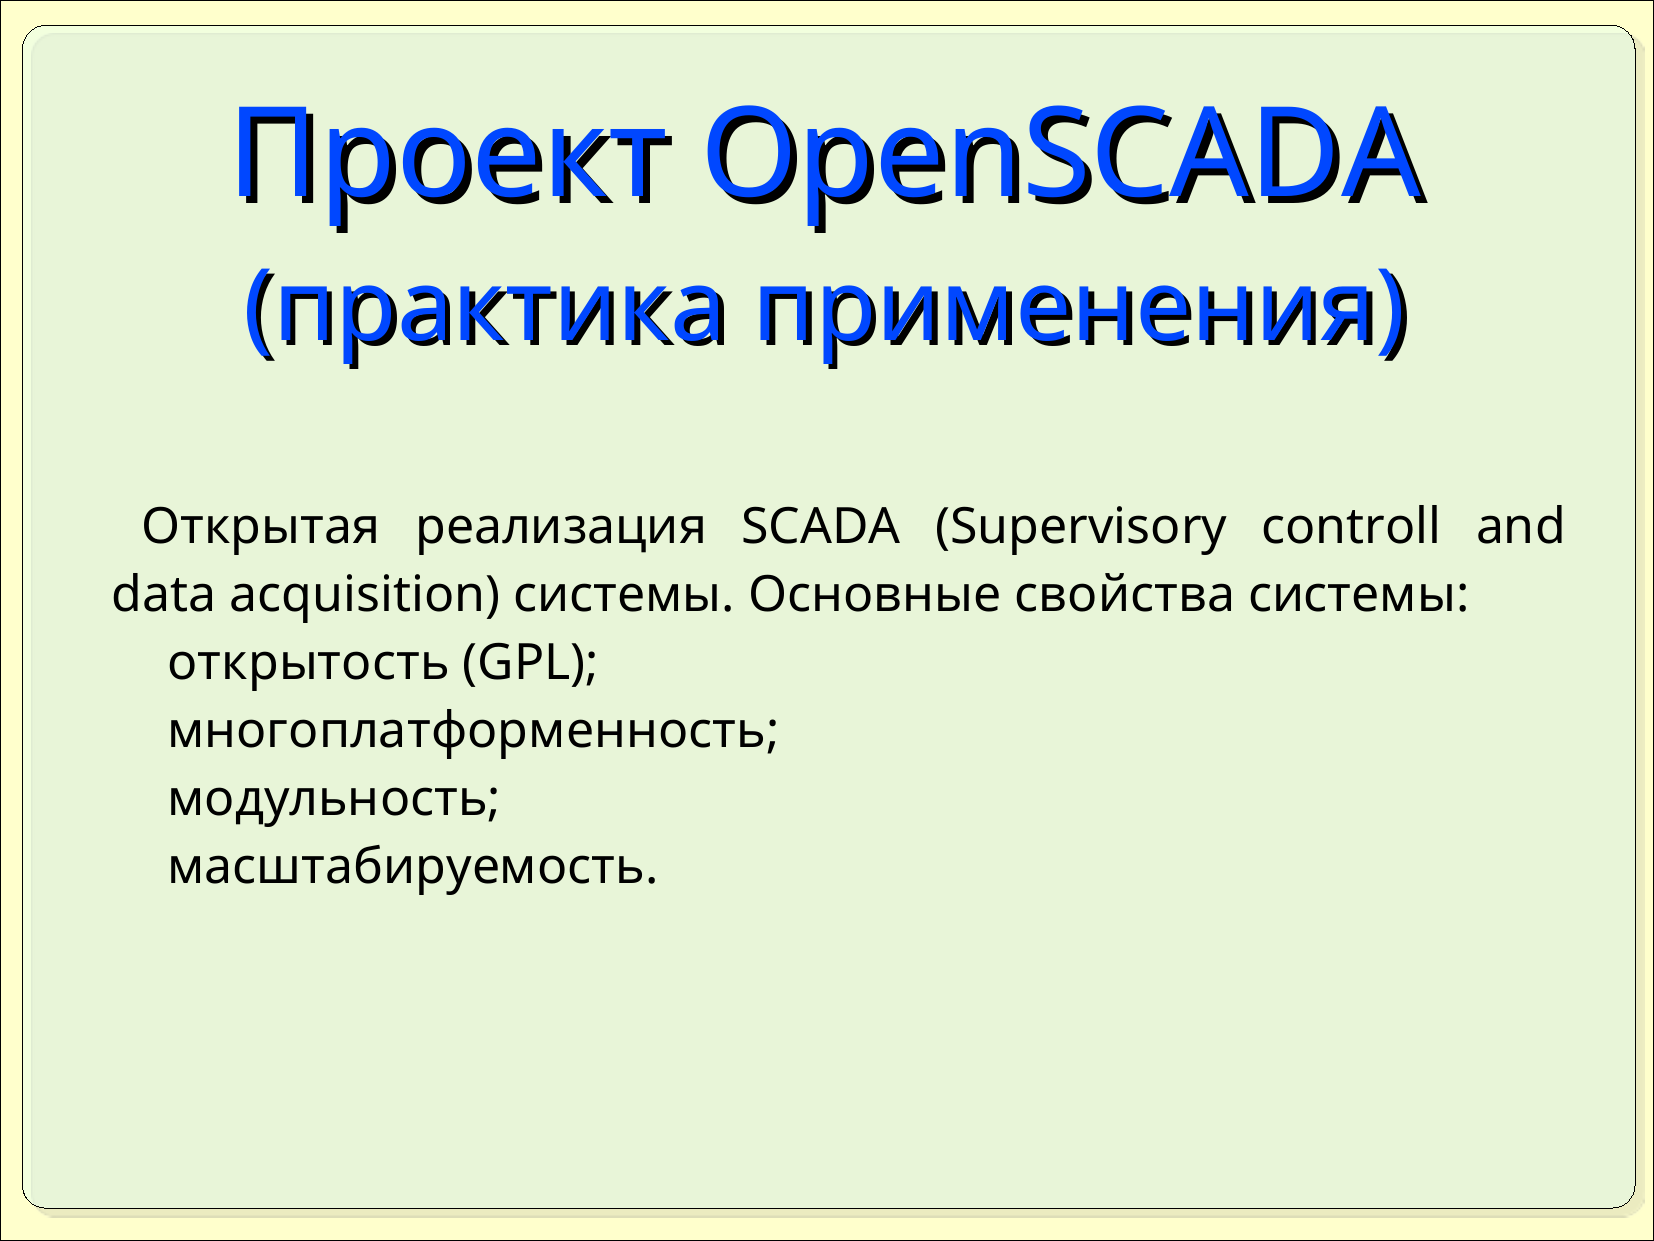

# Проект OpenSCADA (практика применения)
Открытая реализация SCADA (Supervisory controll and data acquisition) системы. Основные свойства системы:
открытость (GPL);
многоплатформенность;
модульность;
масштабируемость.